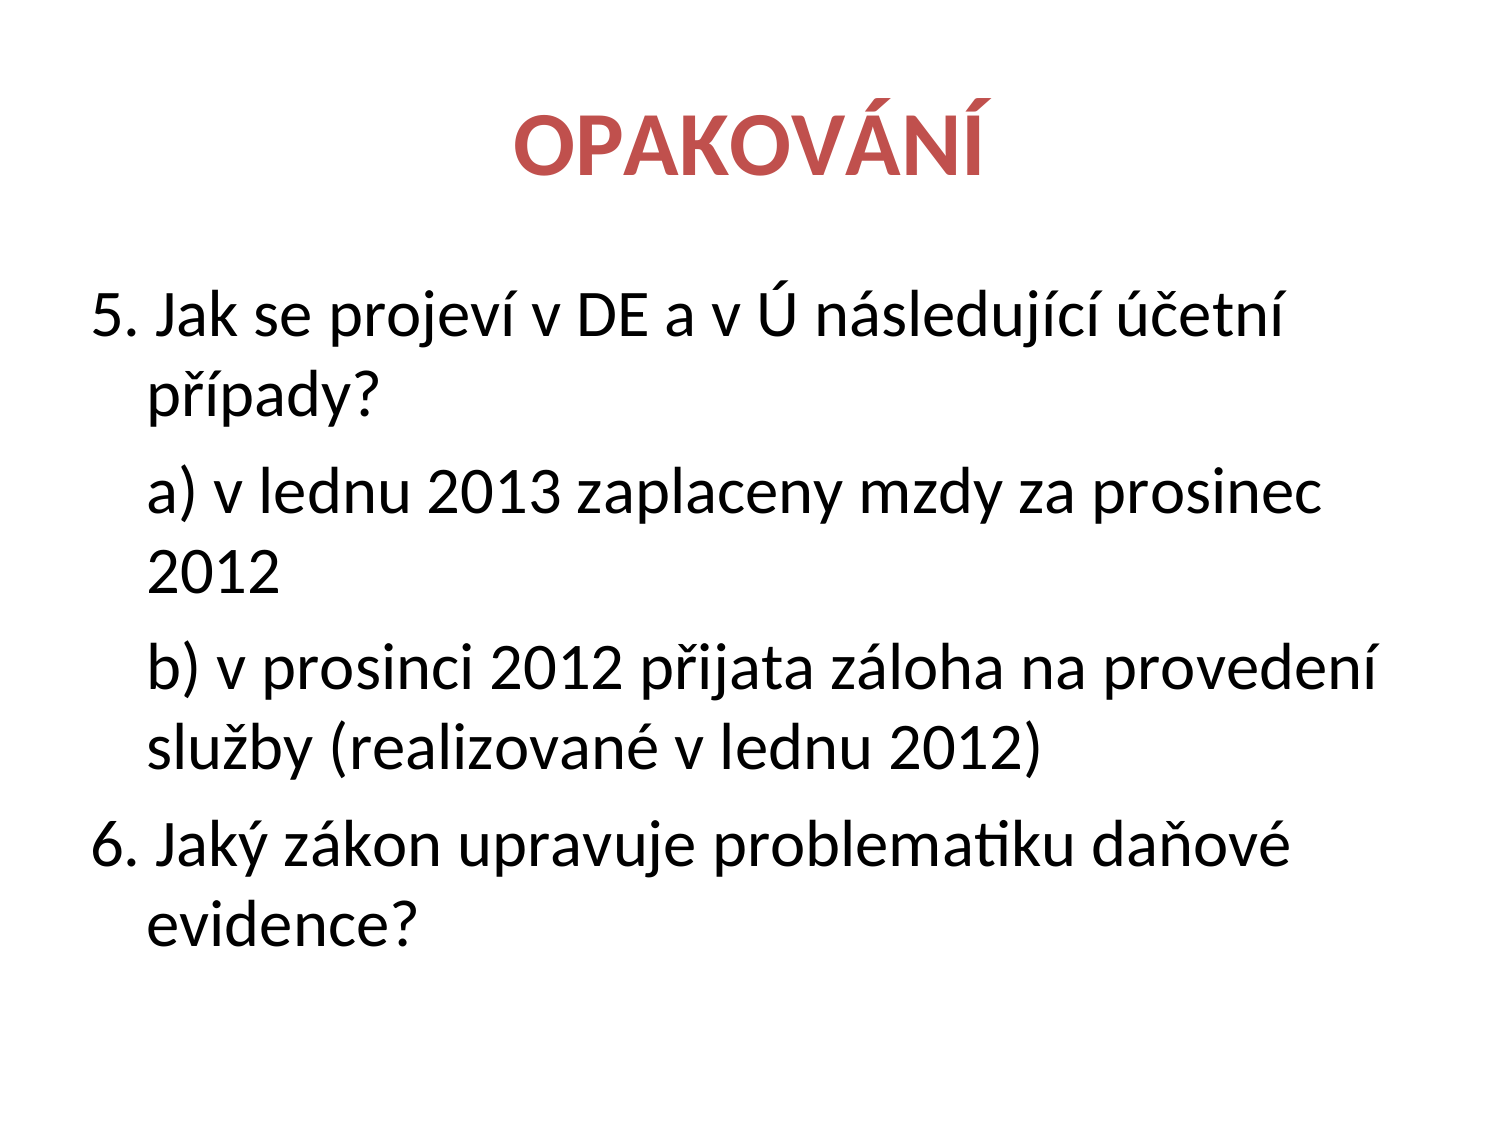

# OPAKOVÁNÍ
5. Jak se projeví v DE a v Ú následující účetní případy?
	a) v lednu 2013 zaplaceny mzdy za prosinec 2012
	b) v prosinci 2012 přijata záloha na provedení služby (realizované v lednu 2012)
6. Jaký zákon upravuje problematiku daňové evidence?